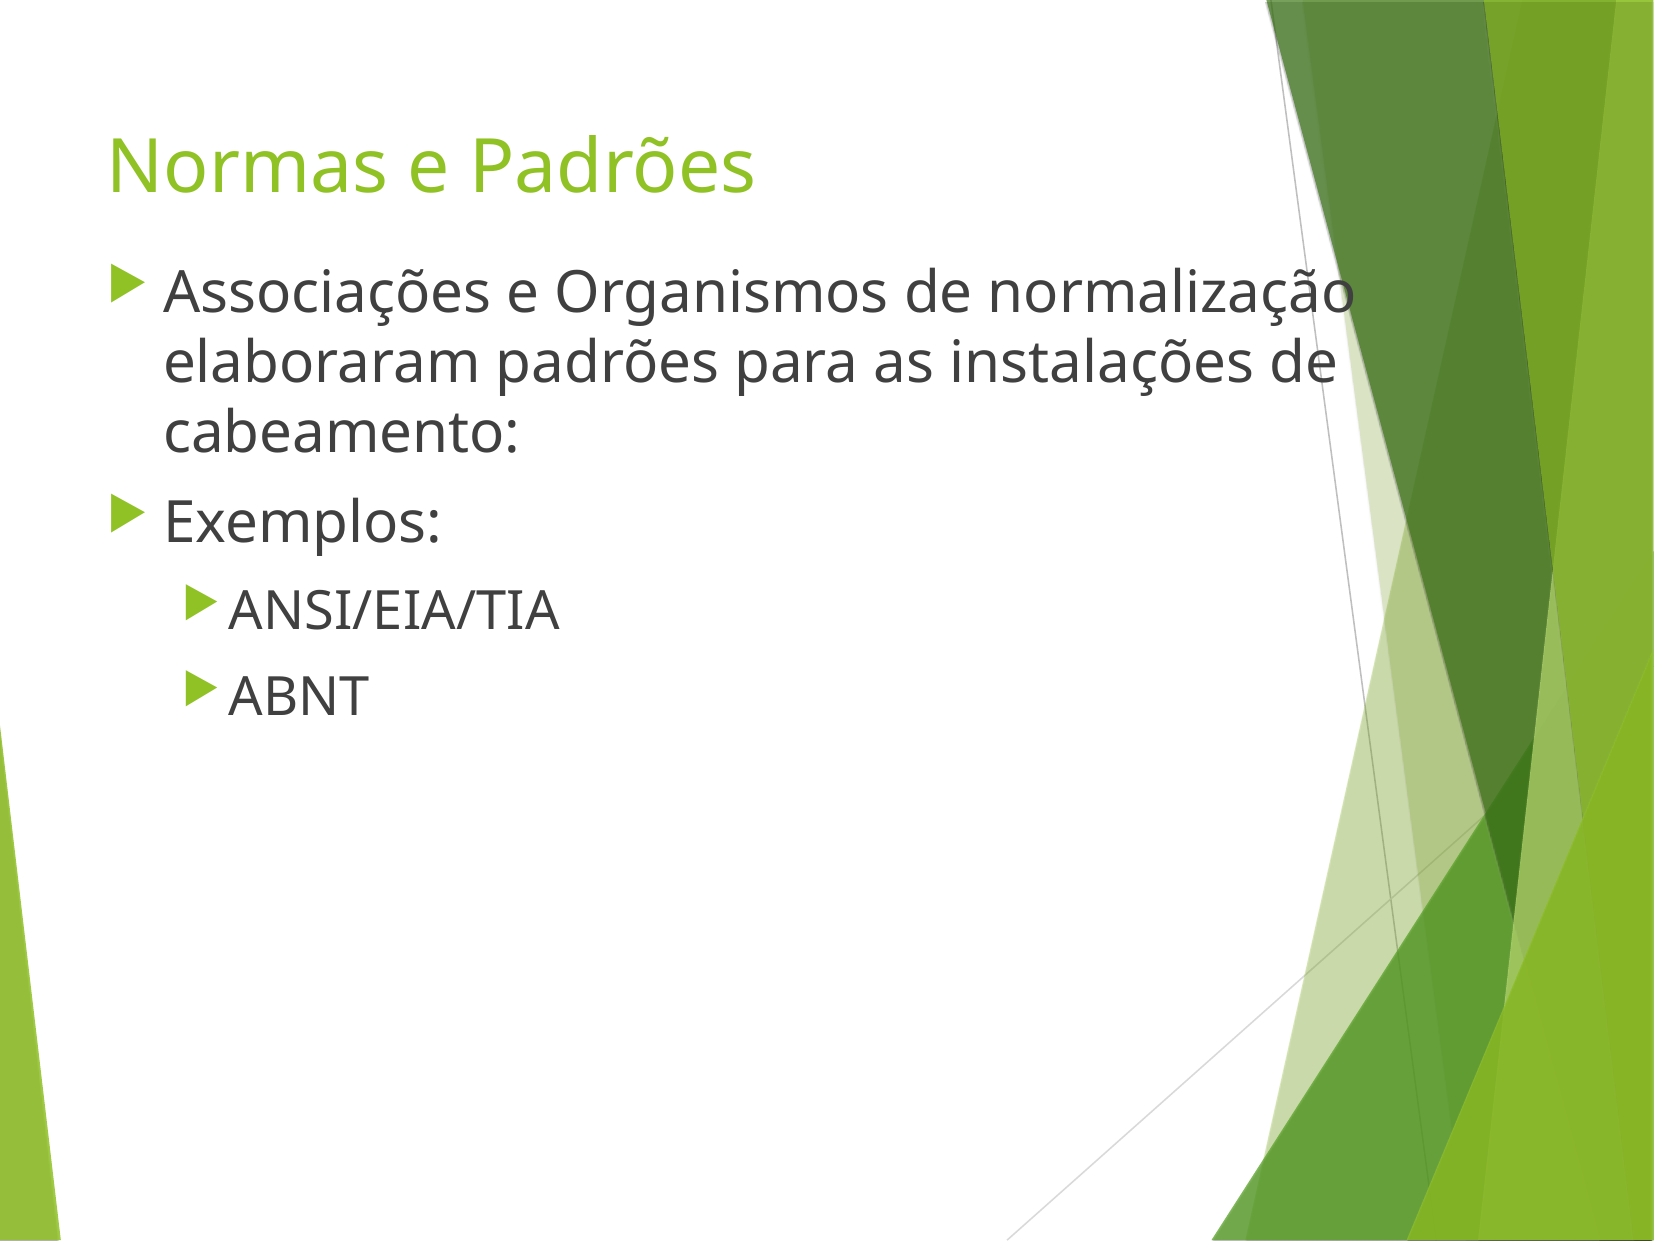

# Normas e Padrões
Associações e Organismos de normalização elaboraram padrões para as instalações de cabeamento:
Exemplos:
ANSI/EIA/TIA
ABNT